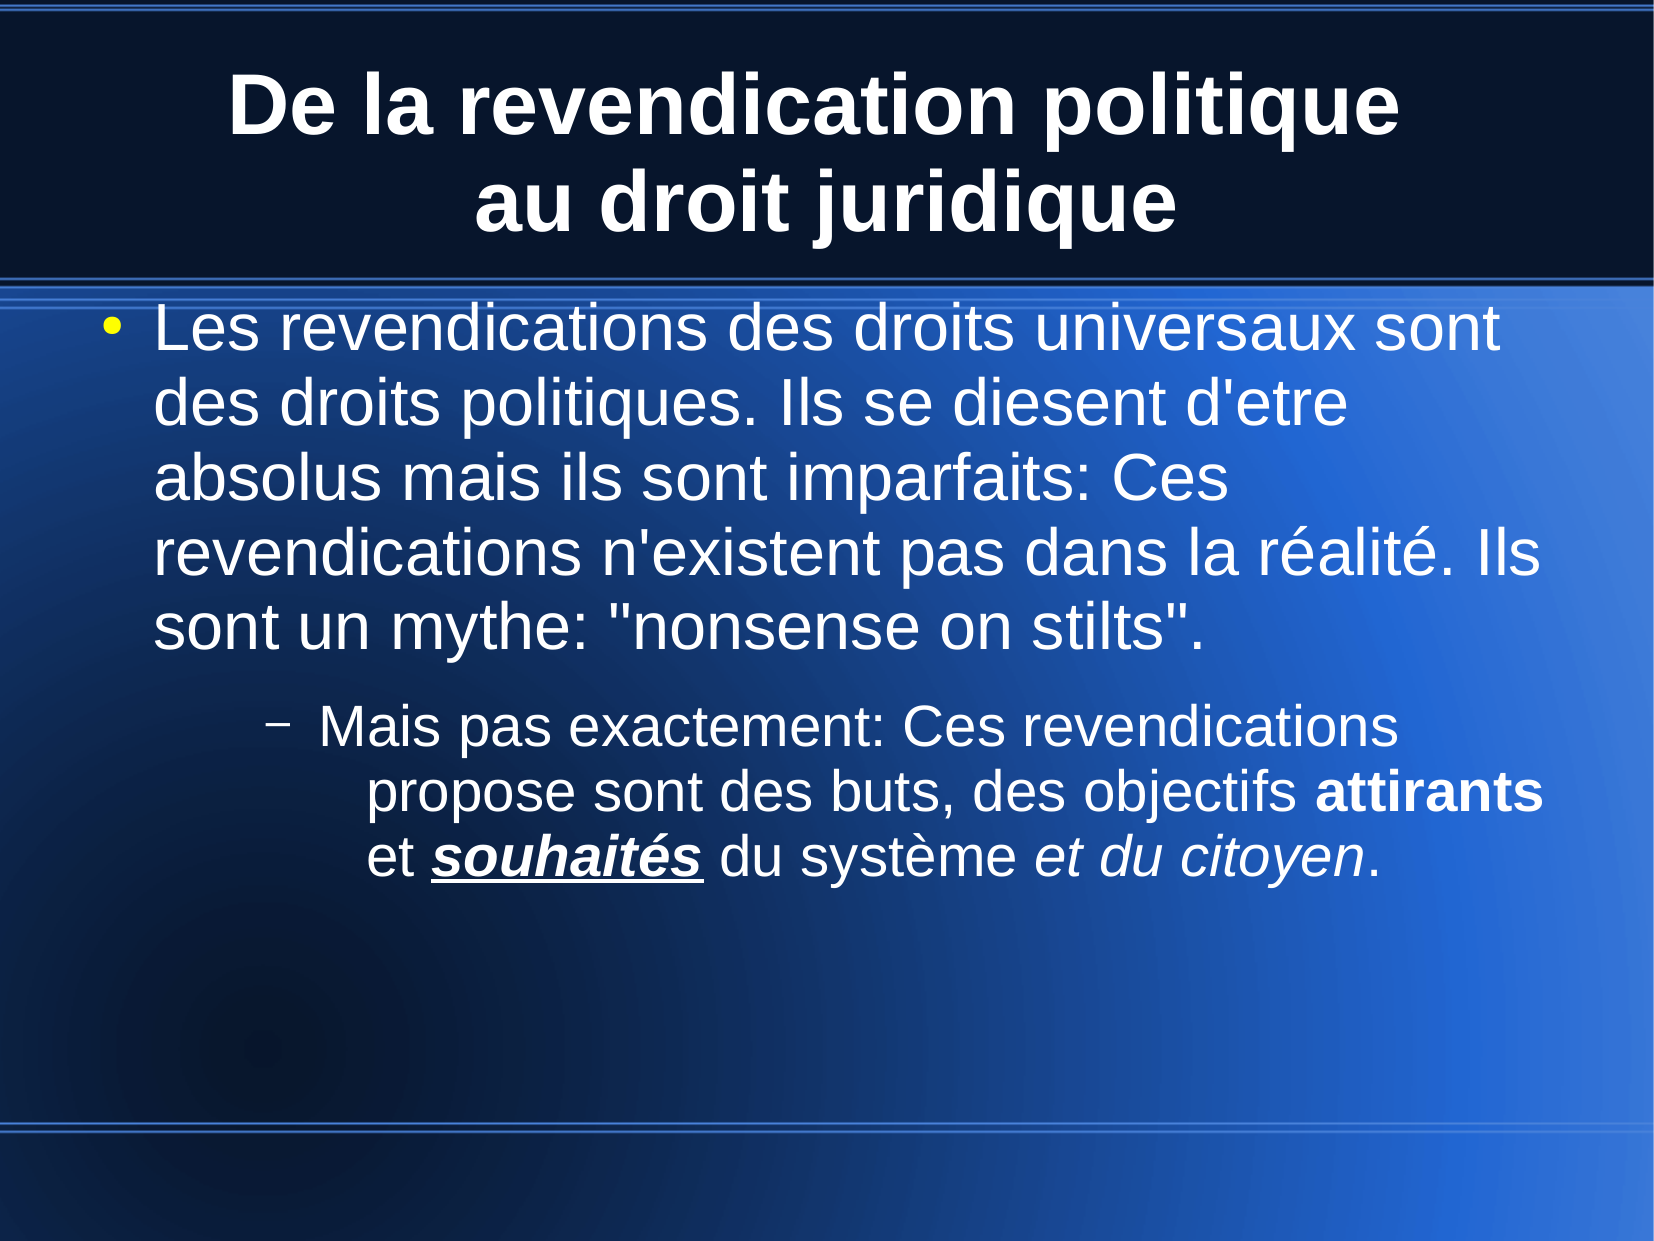

# De la revendication politique au droit juridique
Les revendications des droits universaux sont des droits politiques. Ils se diesent d'etre absolus mais ils sont imparfaits: Ces revendications n'existent pas dans la réalité. Ils sont un mythe: "nonsense on stilts".
Mais pas exactement: Ces revendications propose sont des buts, des objectifs attirants et souhaités du système et du citoyen.